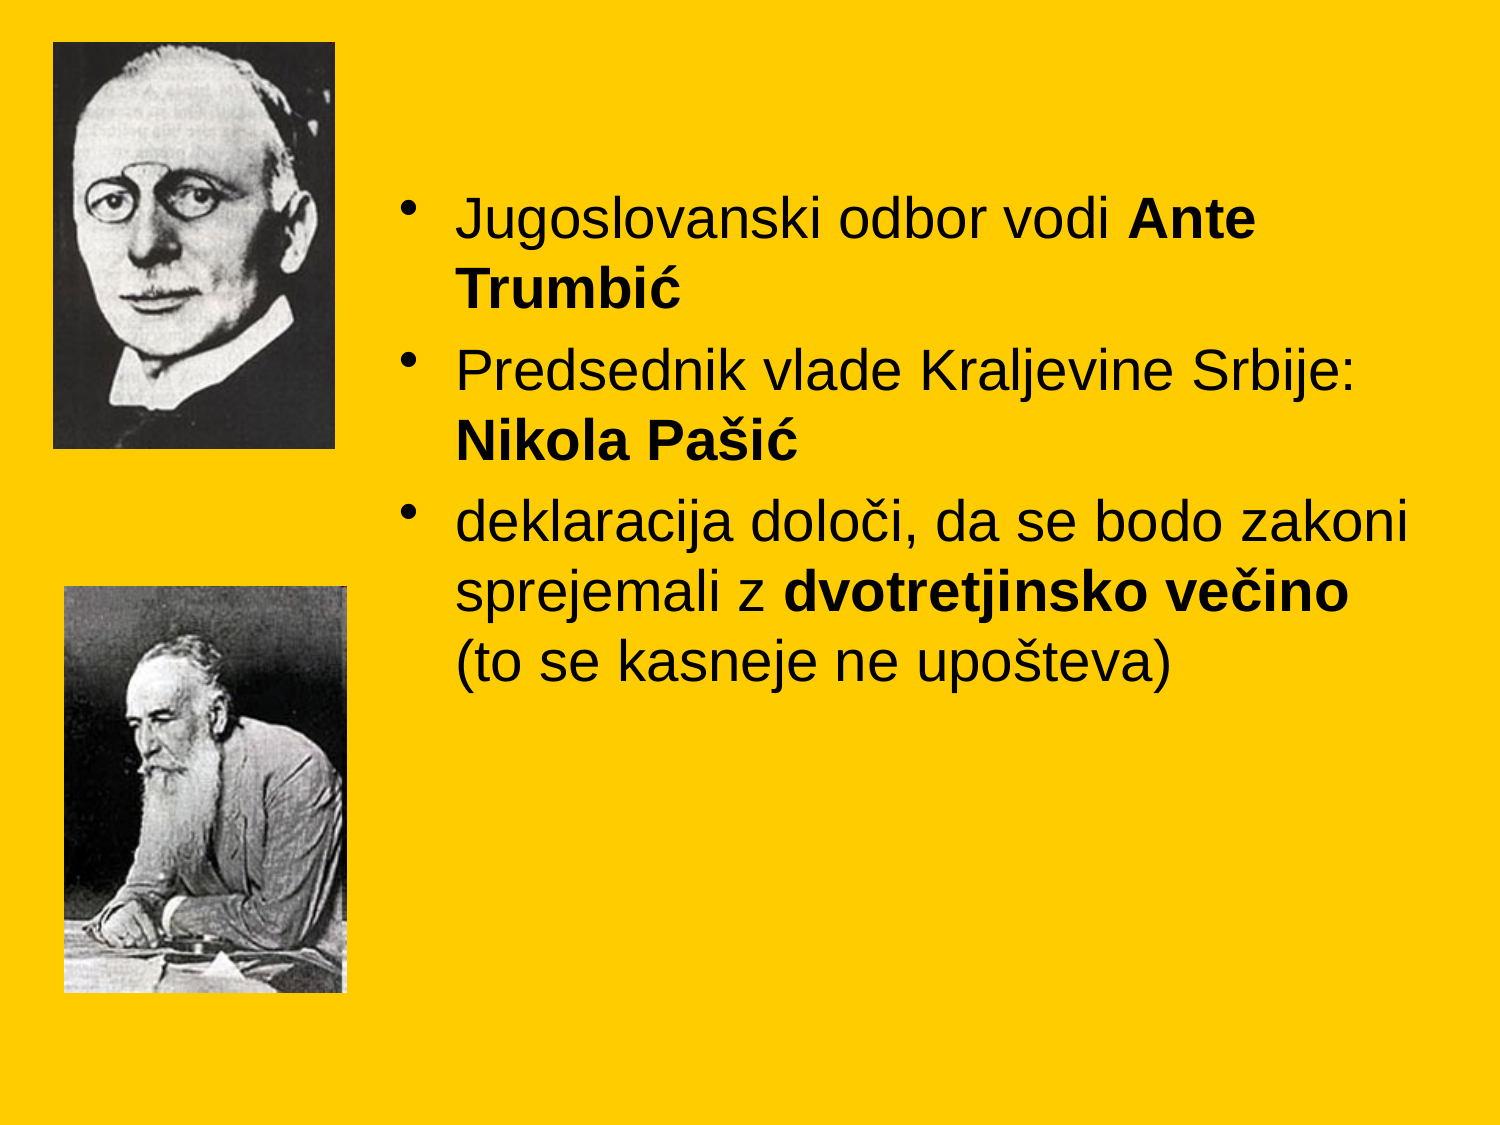

#
Jugoslovanski odbor vodi Ante Trumbić
Predsednik vlade Kraljevine Srbije: Nikola Pašić
deklaracija določi, da se bodo zakoni sprejemali z dvotretjinsko večino (to se kasneje ne upošteva)